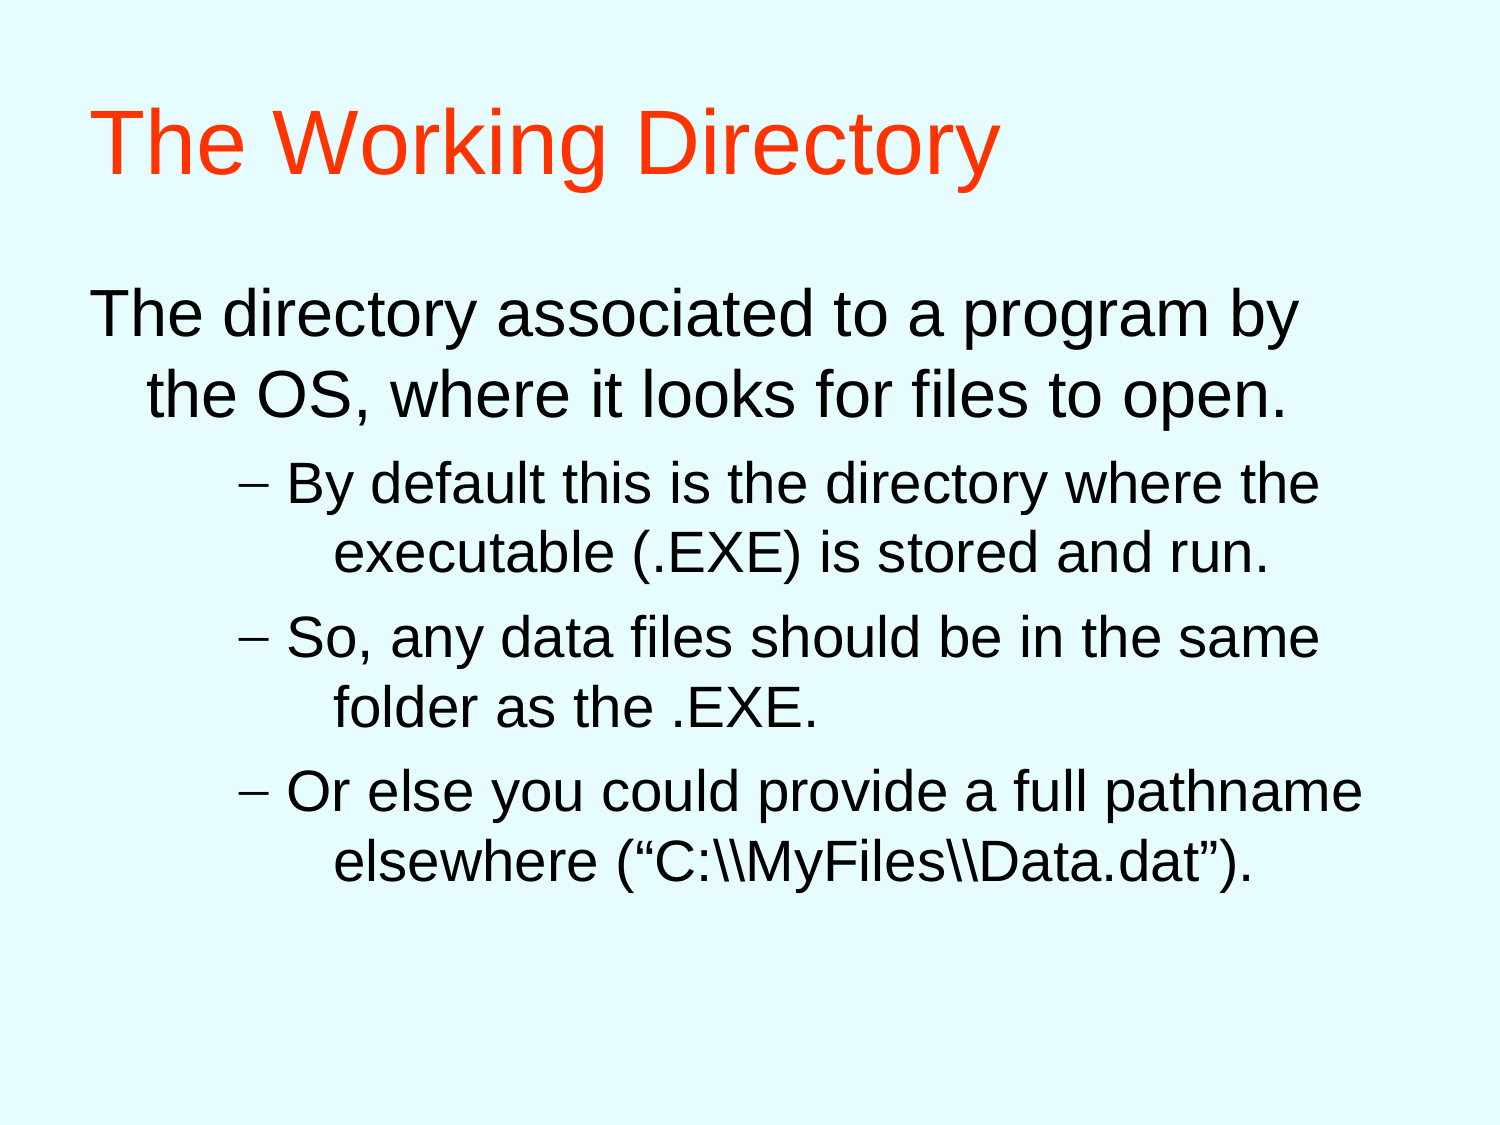

# The Working Directory
The directory associated to a program by the OS, where it looks for files to open.
By default this is the directory where the executable (.EXE) is stored and run.
So, any data files should be in the same folder as the .EXE.
Or else you could provide a full pathname elsewhere (“C:\\MyFiles\\Data.dat”).